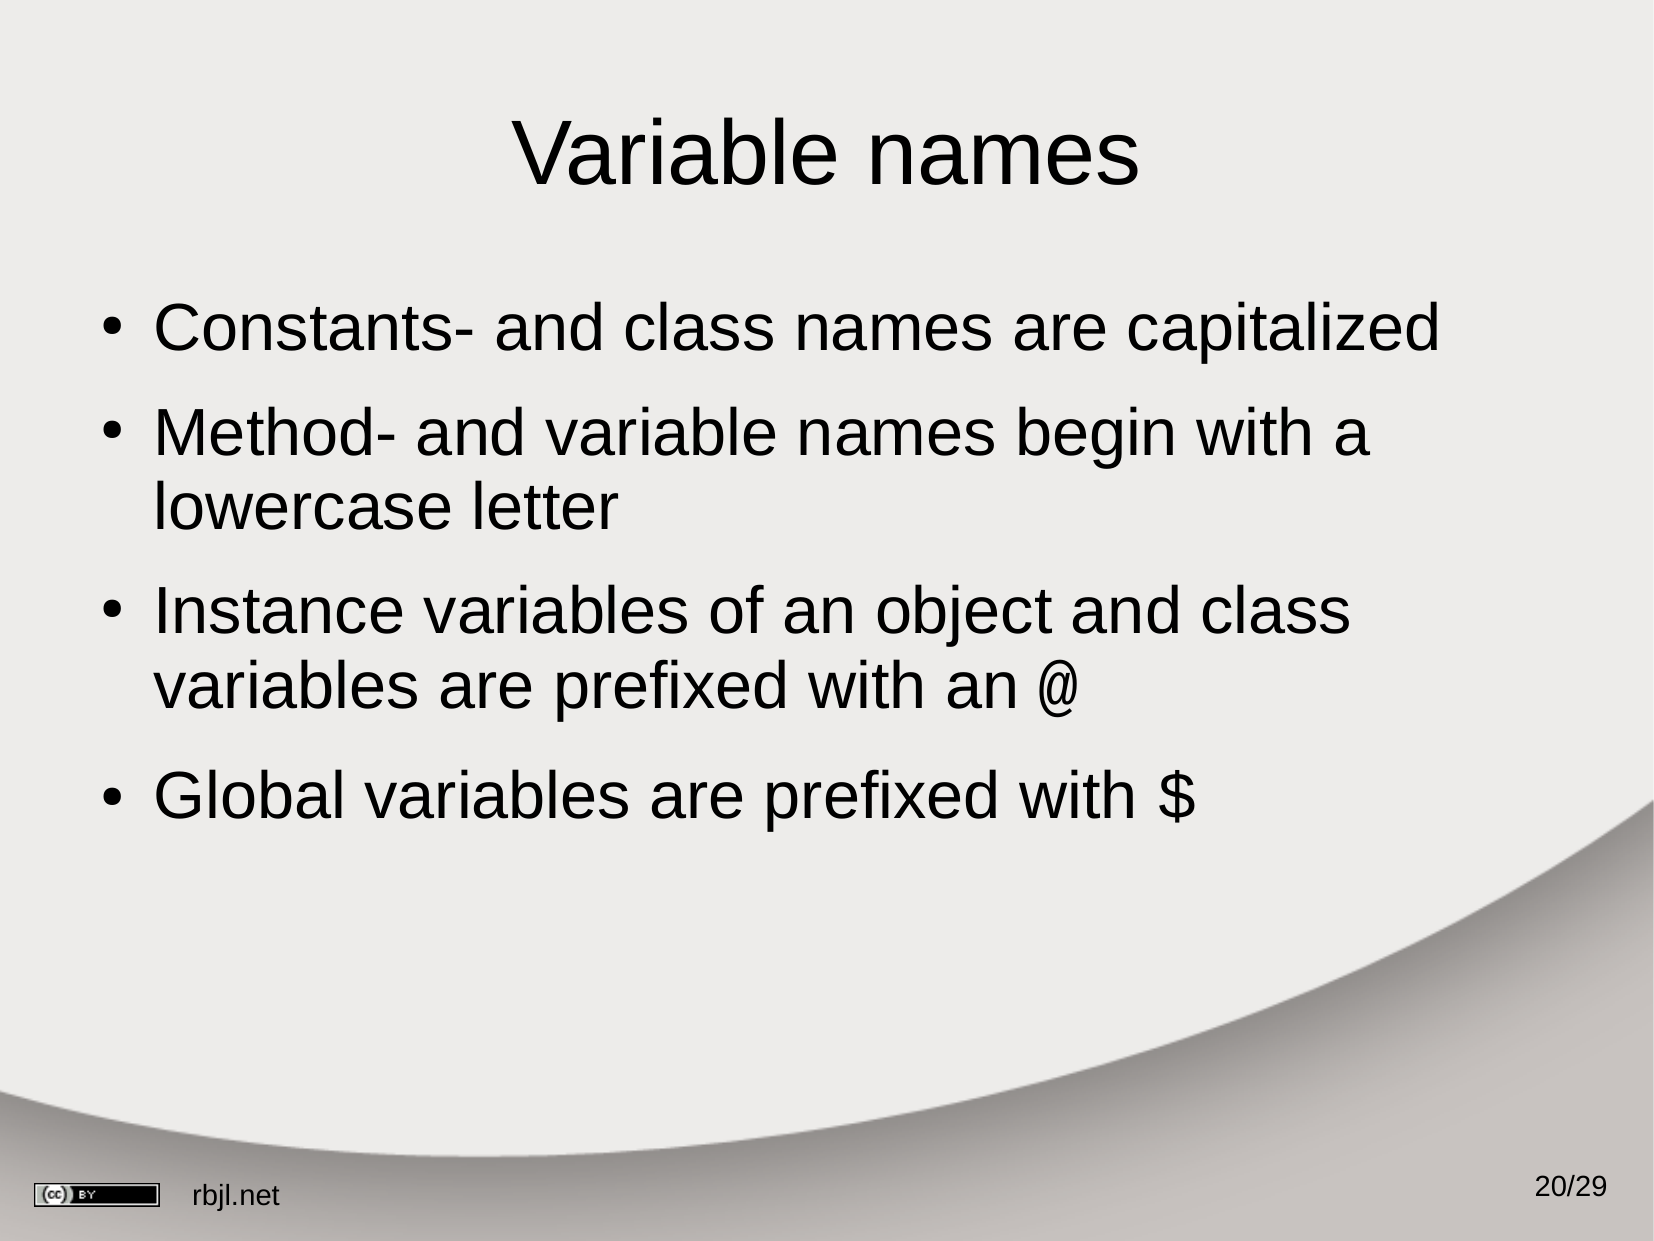

# Variable names
Constants- and class names are capitalized
Method- and variable names begin with a lowercase letter
Instance variables of an object and class variables are prefixed with an @
Global variables are prefixed with $
20